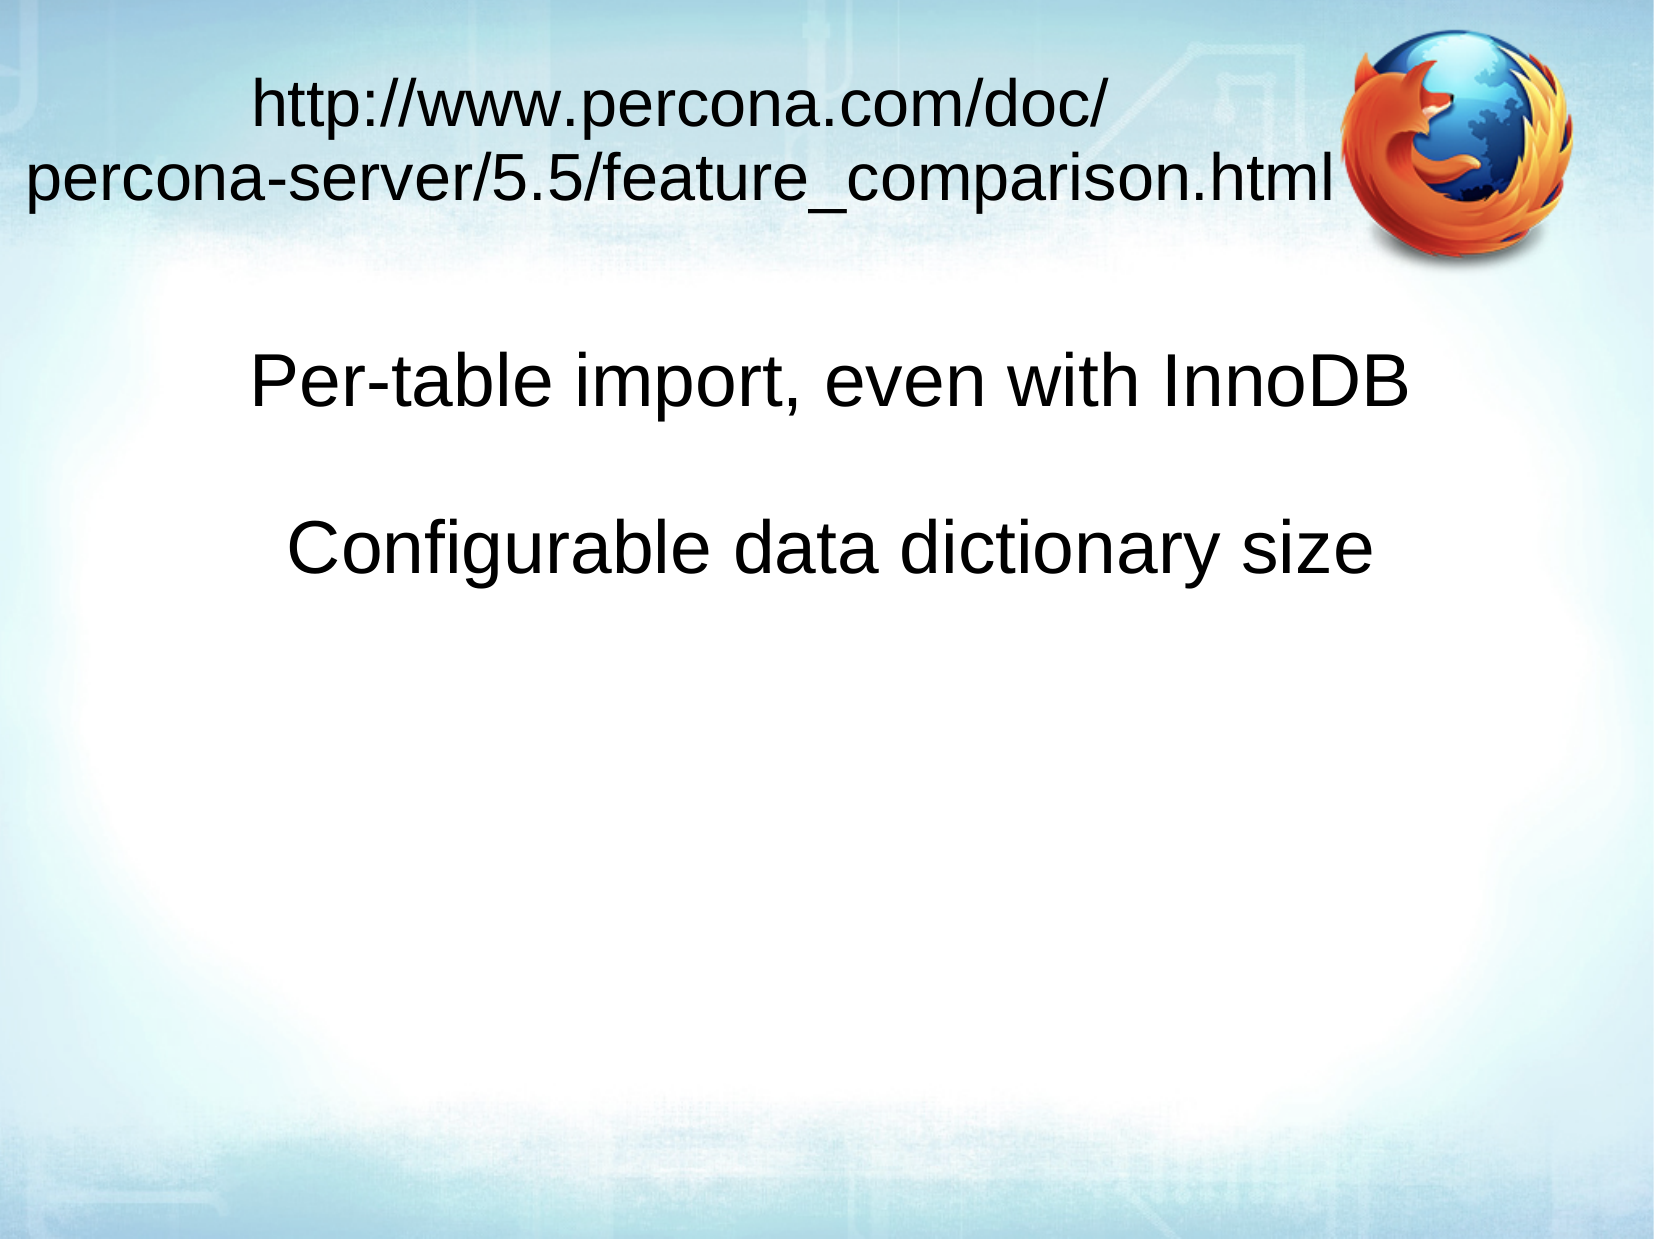

# http://www.percona.com/doc/ percona-server/5.5/feature_comparison.html
Per-table import, even with InnoDB
Configurable data dictionary size